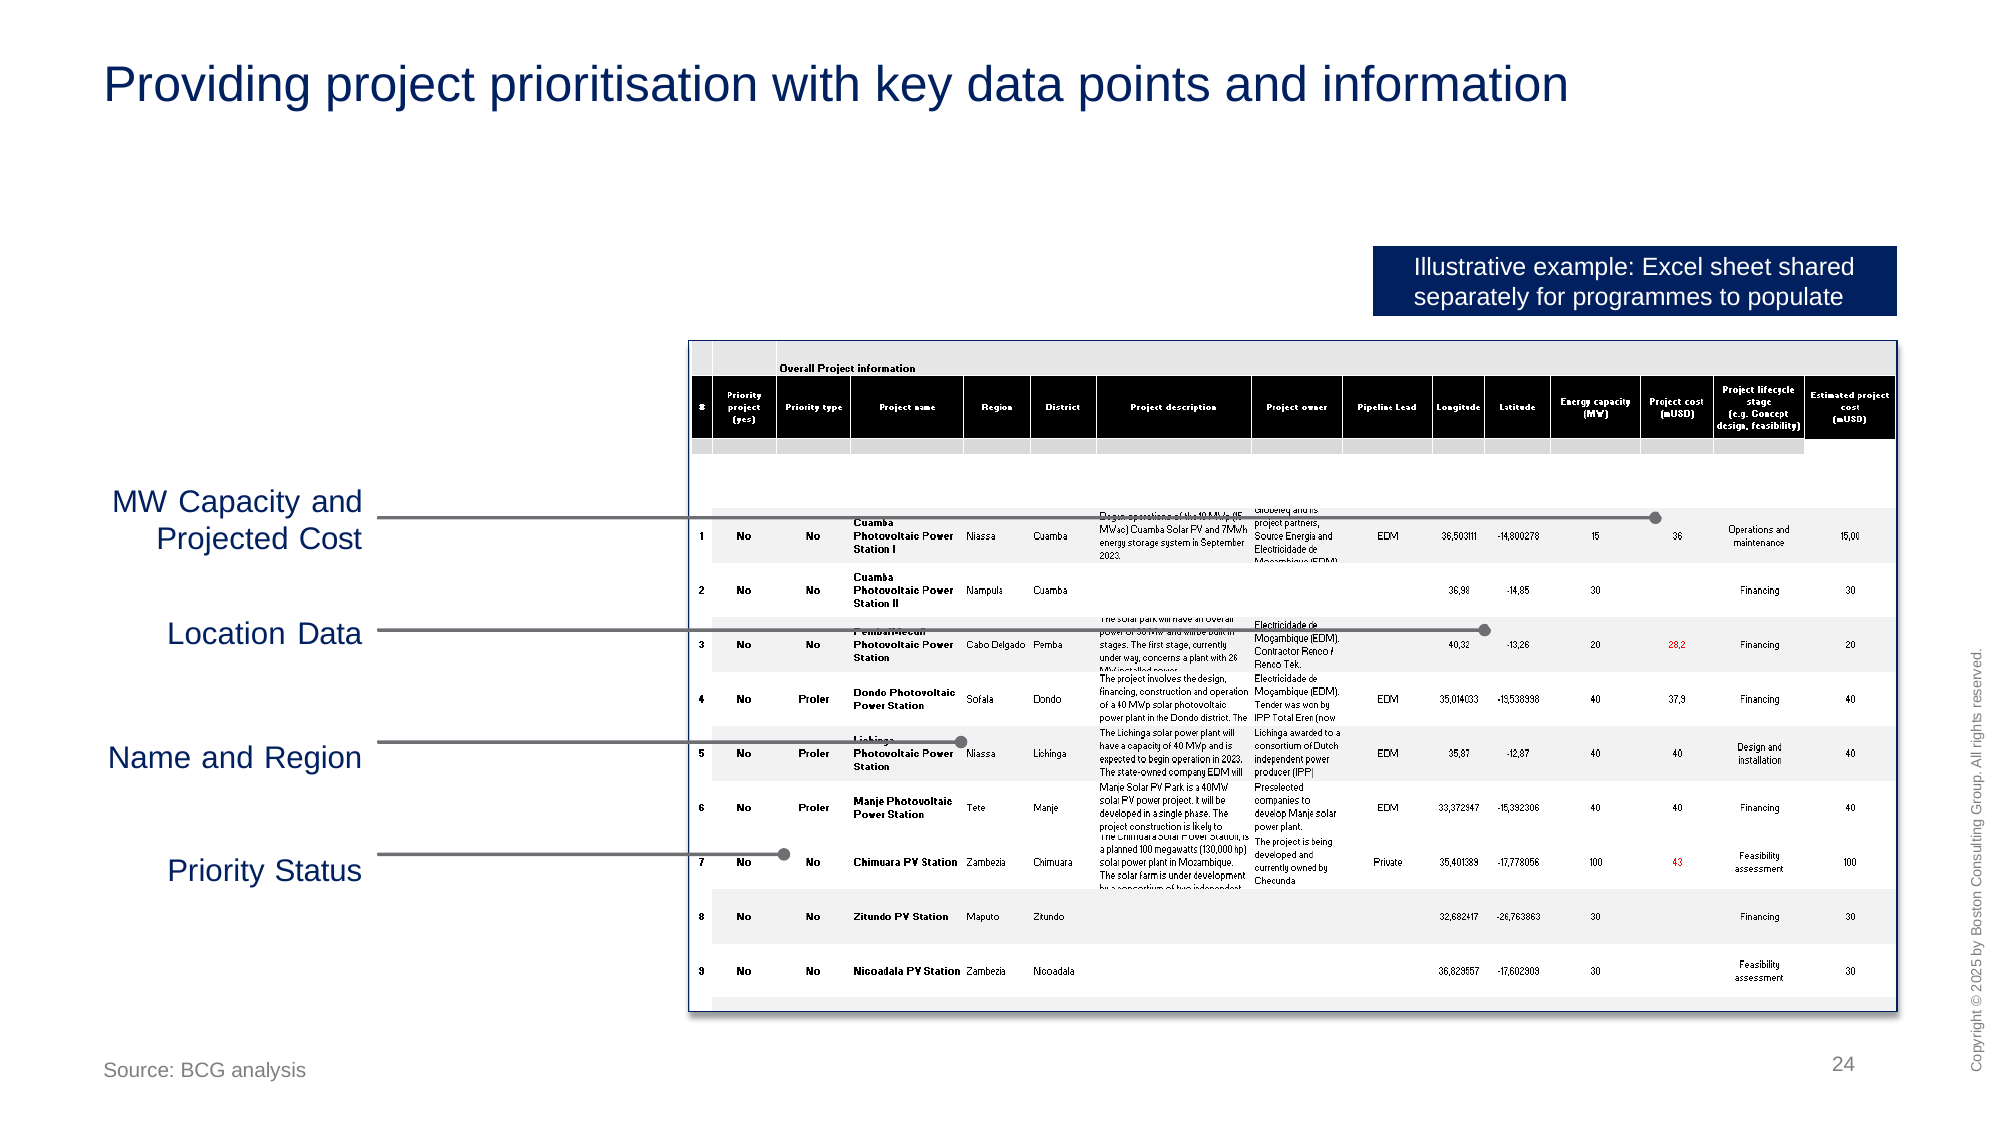

# Providing project prioritisation with key data points and information
Illustrative example: Excel sheet shared separately for programmes to populate
MW Capacity and Projected Cost
Location Data
Name and Region Priority Status
Source: BCG analysis